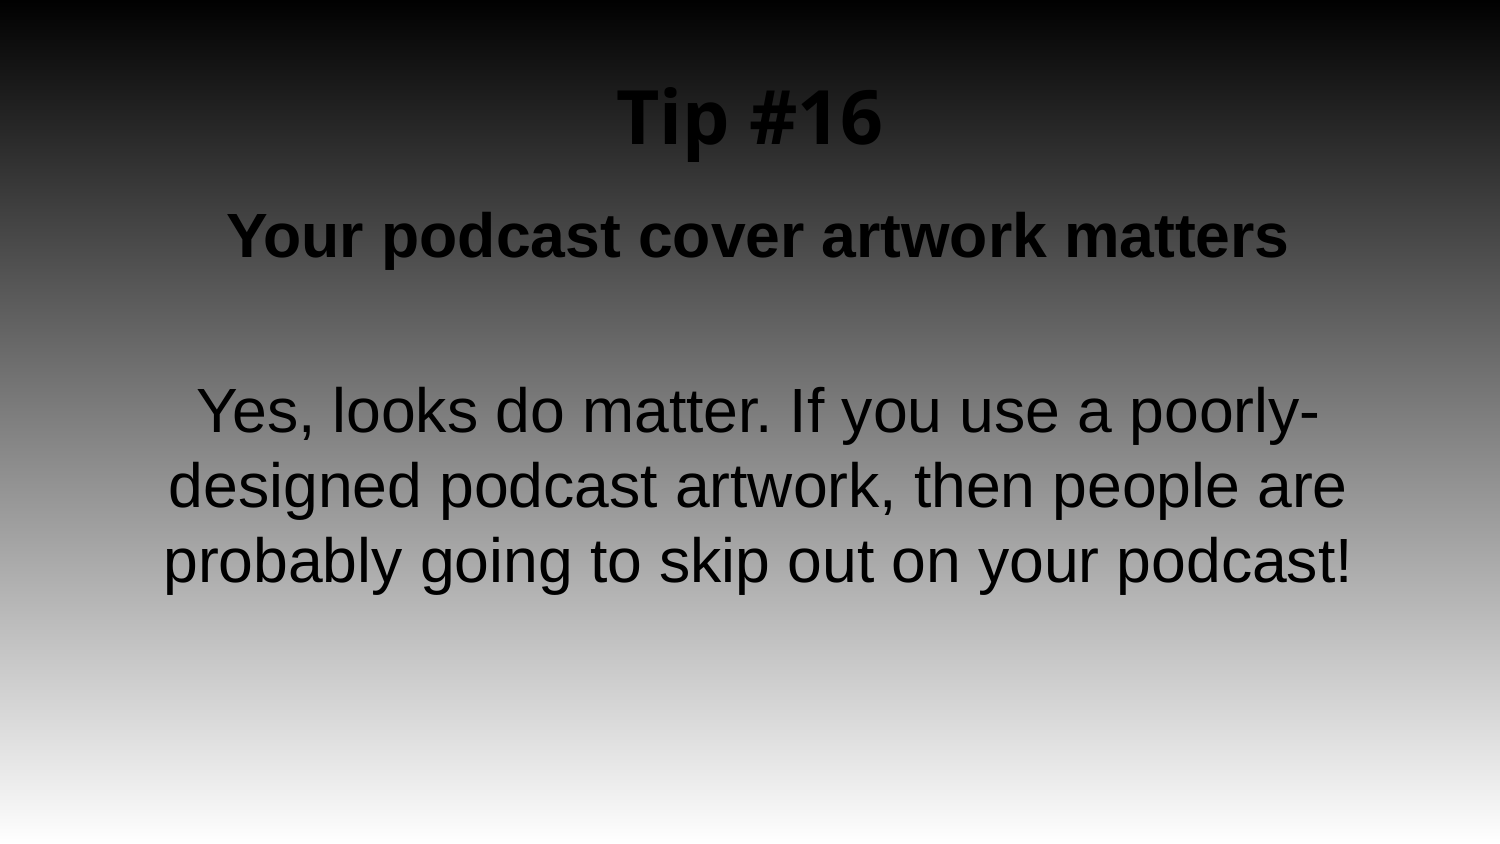

# Tip #16
Your podcast cover artwork matters
Yes, looks do matter. If you use a poorly-designed podcast artwork, then people are probably going to skip out on your podcast!